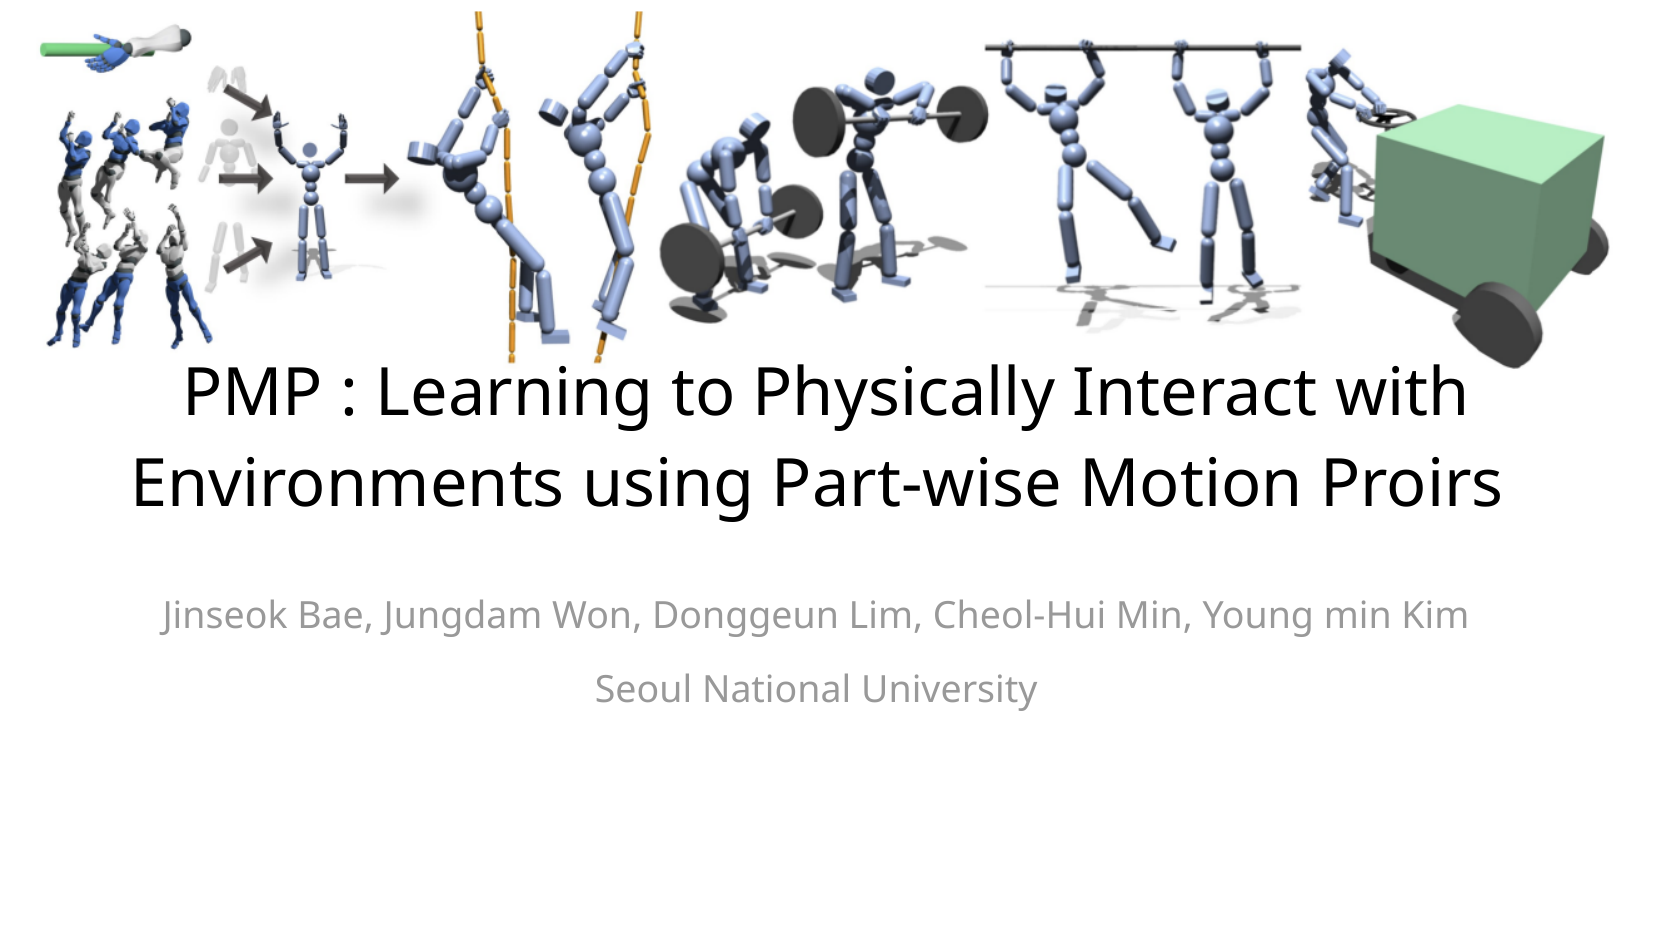

# PMP : Learning to Physically Interact with Environments using Part-wise Motion Proirs
Jinseok Bae, Jungdam Won, Donggeun Lim, Cheol-Hui Min, Young min Kim
Seoul National University